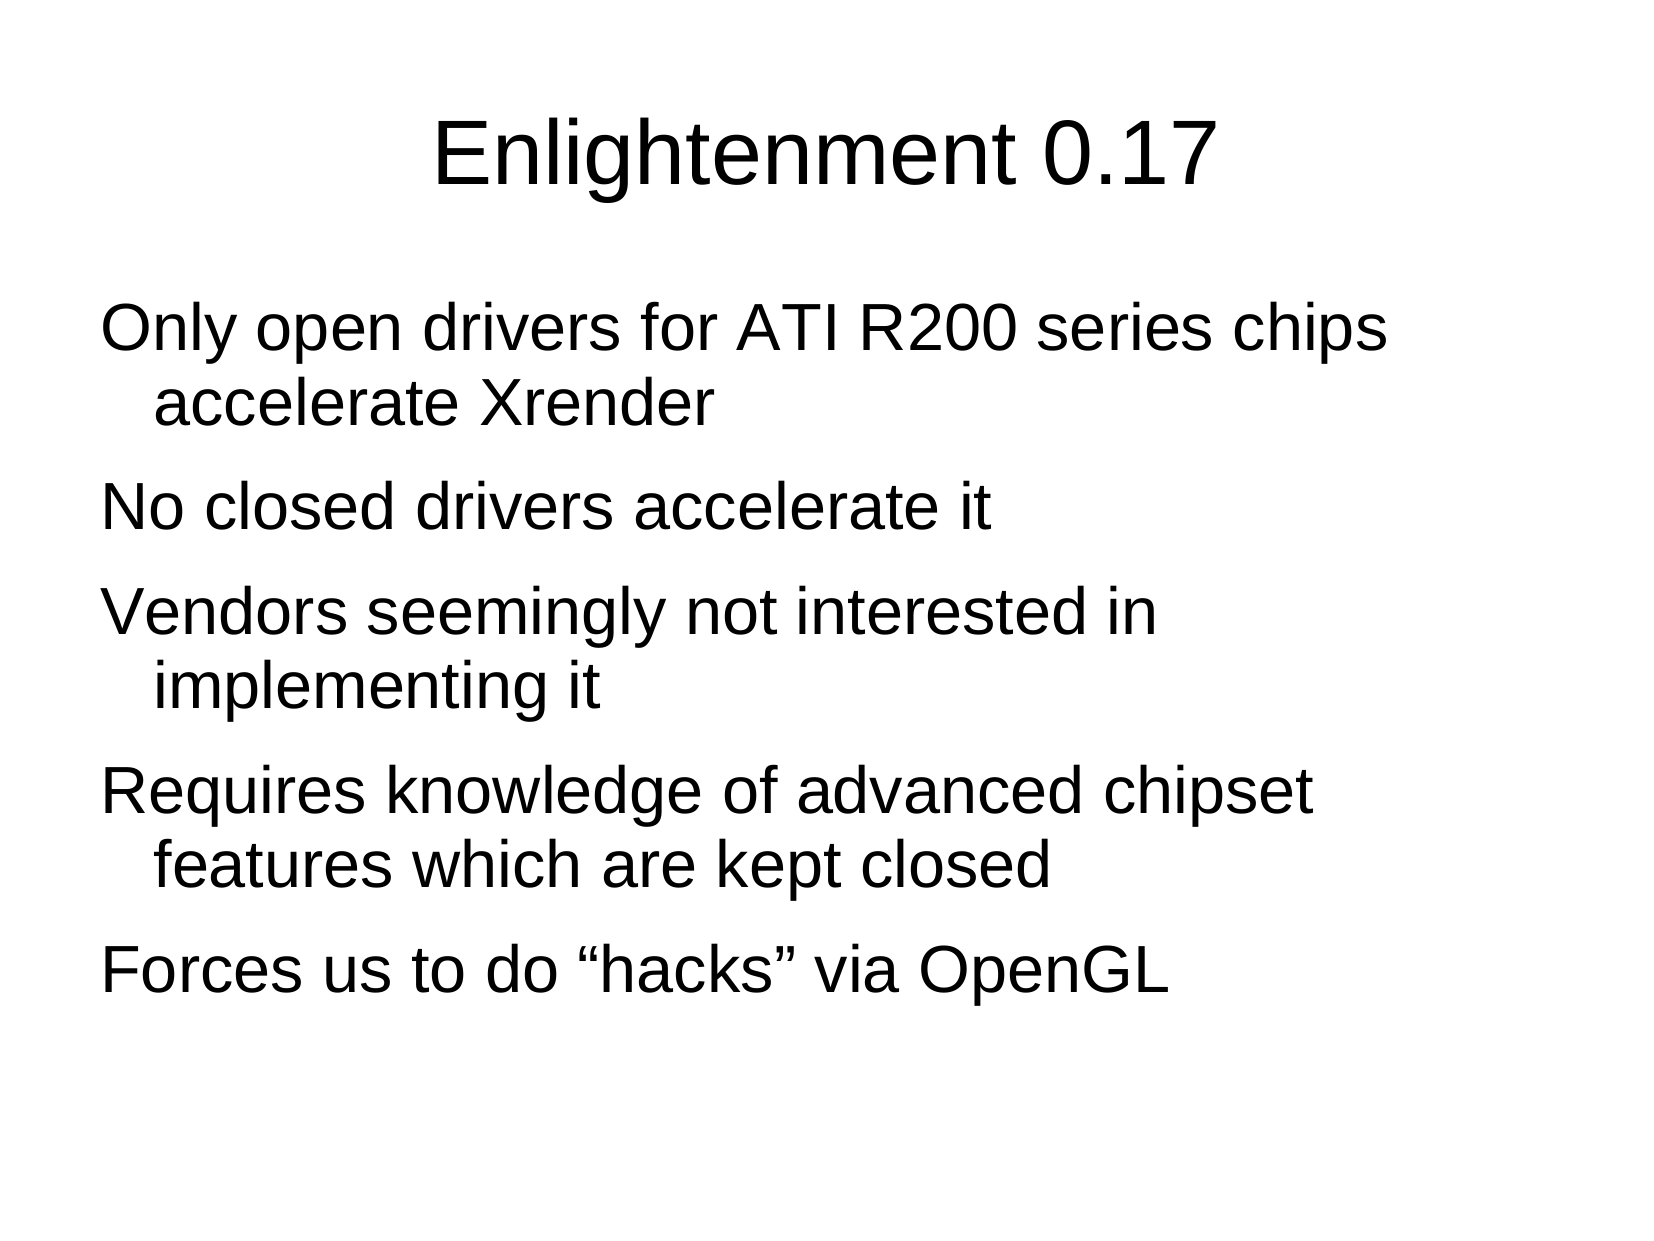

# Enlightenment 0.17
Only open drivers for ATI R200 series chips accelerate Xrender
No closed drivers accelerate it
Vendors seemingly not interested in implementing it
Requires knowledge of advanced chipset features which are kept closed
Forces us to do “hacks” via OpenGL